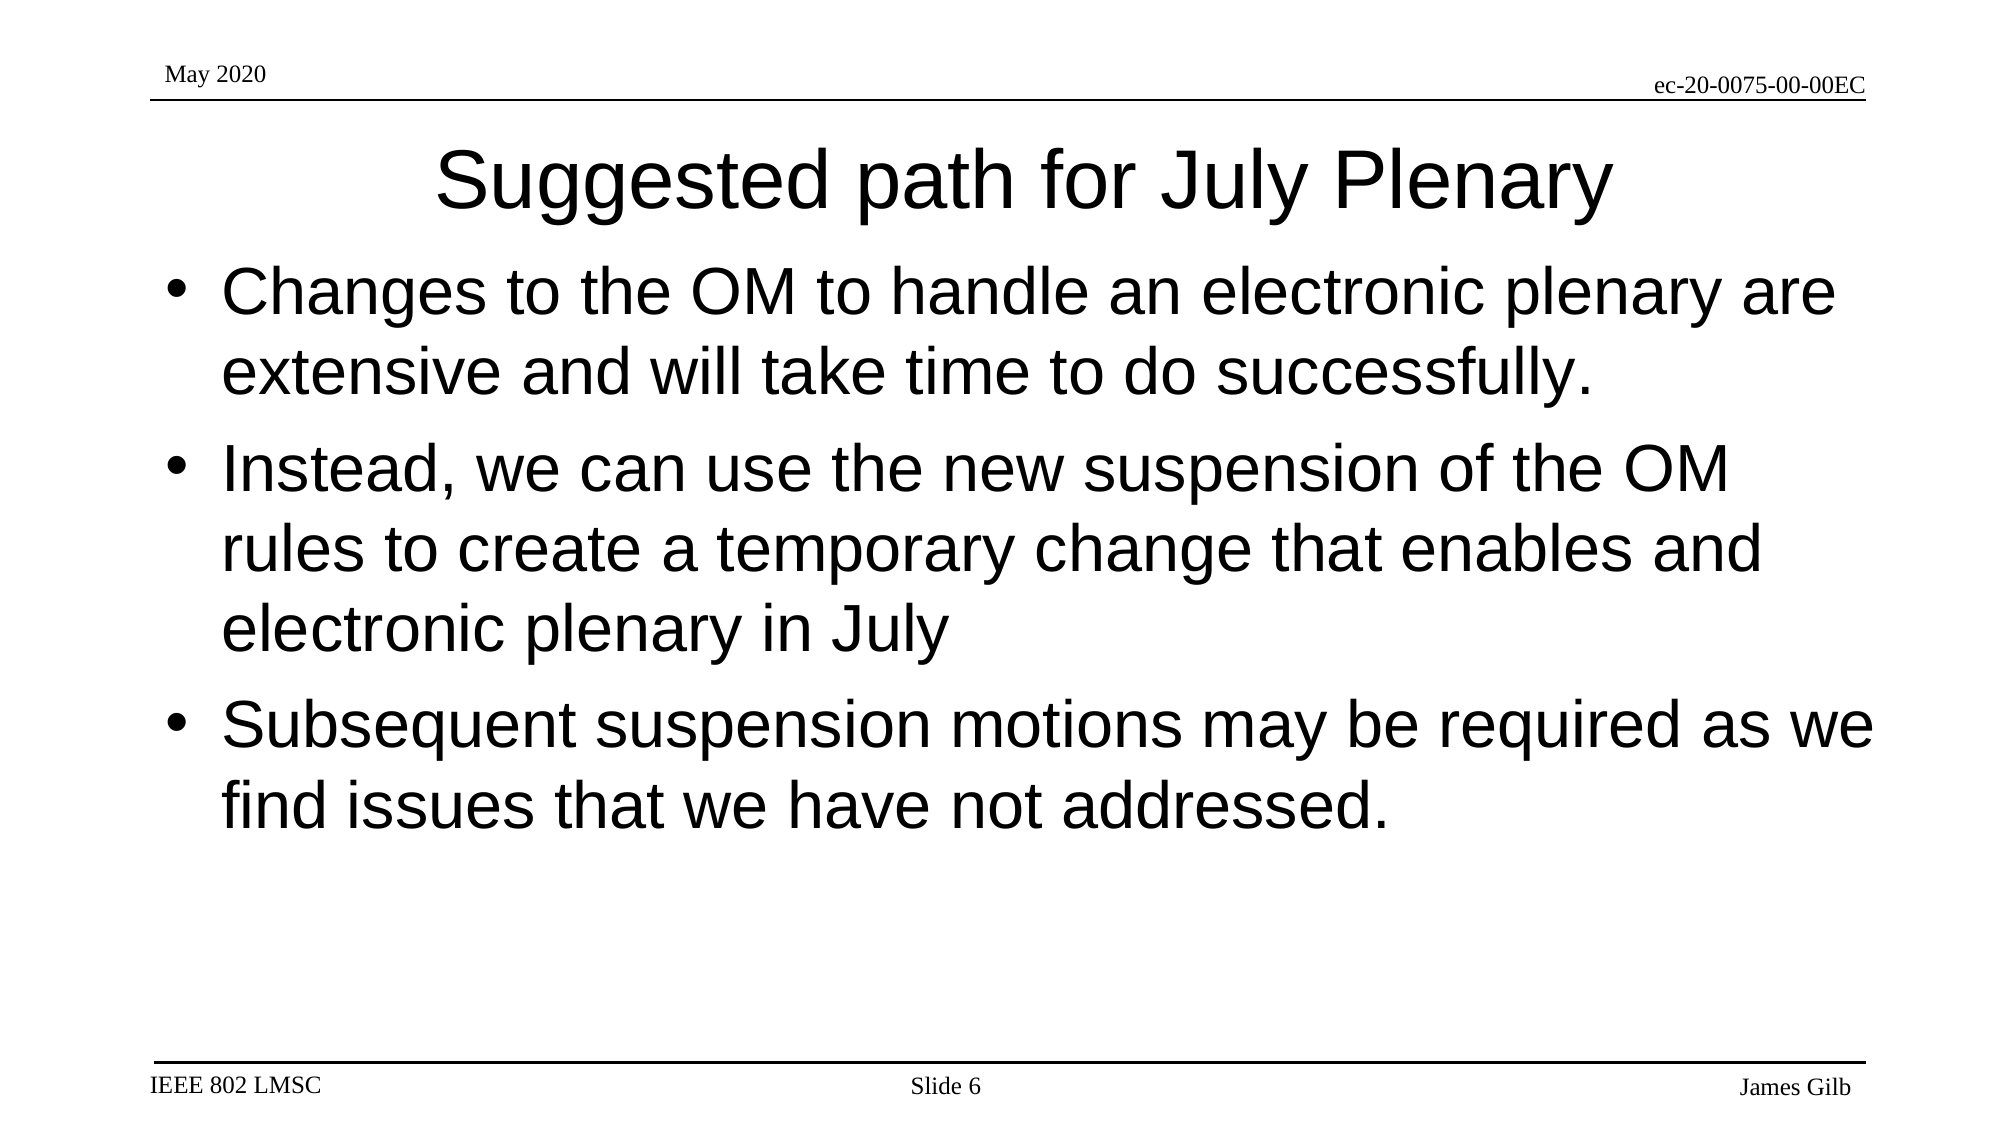

# Suggested path for July Plenary
Changes to the OM to handle an electronic plenary are extensive and will take time to do successfully.
Instead, we can use the new suspension of the OM rules to create a temporary change that enables and electronic plenary in July
Subsequent suspension motions may be required as we find issues that we have not addressed.
6